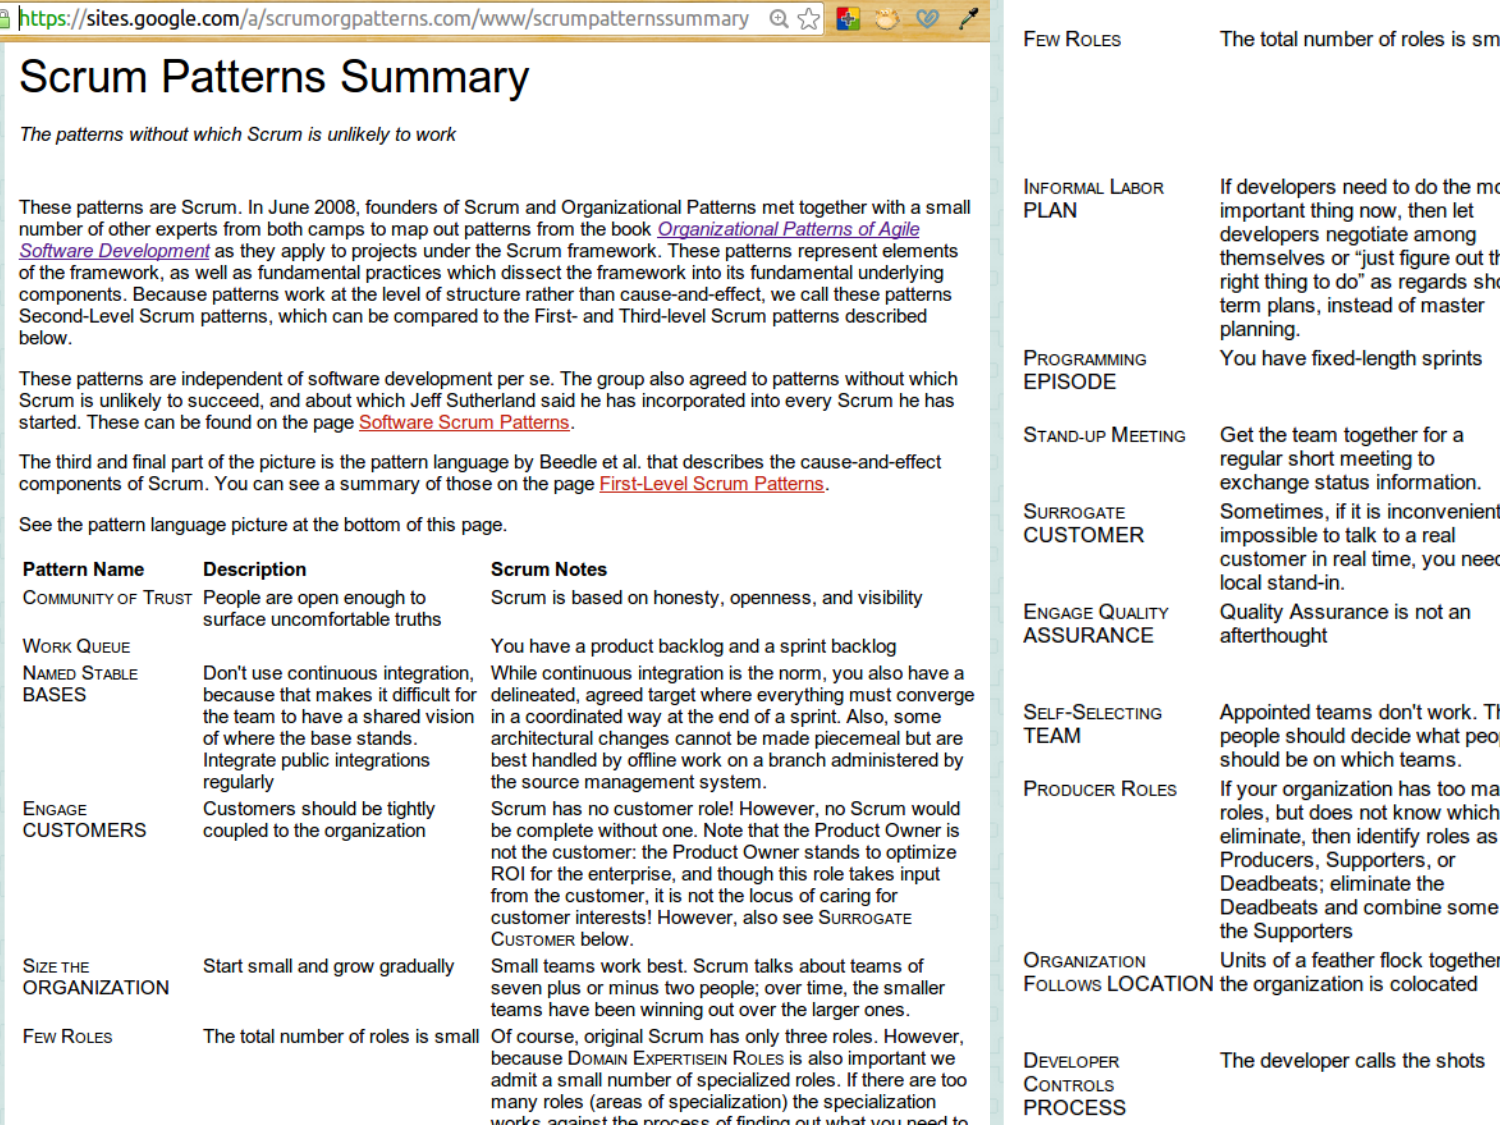

# Scrum Patterns Summary
Source: https://sites.google.com/a/scrumorgpatterns.com/www/scrumpatternssummary
Collaboration on a Pattern Language for Service Systems
January 2014
36